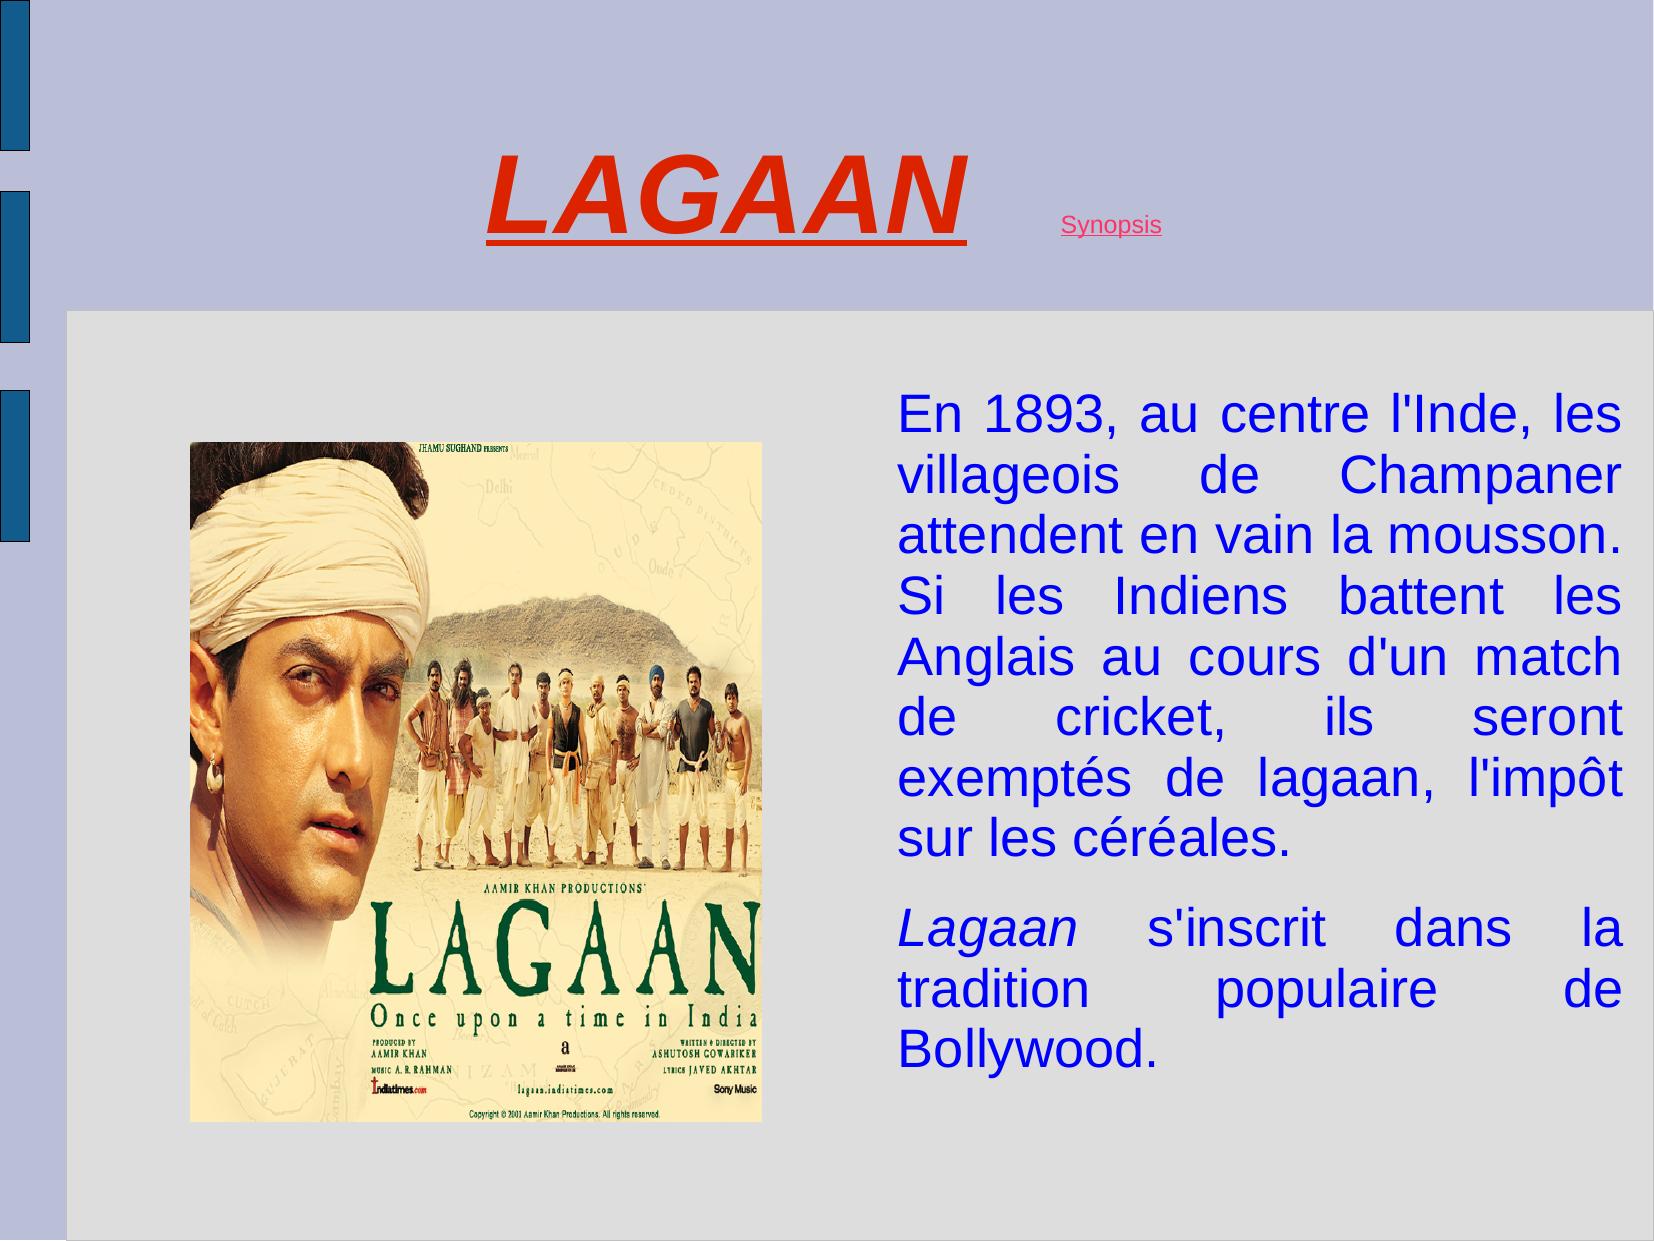

# LAGAAN Synopsis
En 1893, au centre l'Inde, les villageois de Champaner attendent en vain la mousson. Si les Indiens battent les Anglais au cours d'un match de cricket, ils seront exemptés de lagaan, l'impôt sur les céréales.
Lagaan s'inscrit dans la tradition populaire de Bollywood.